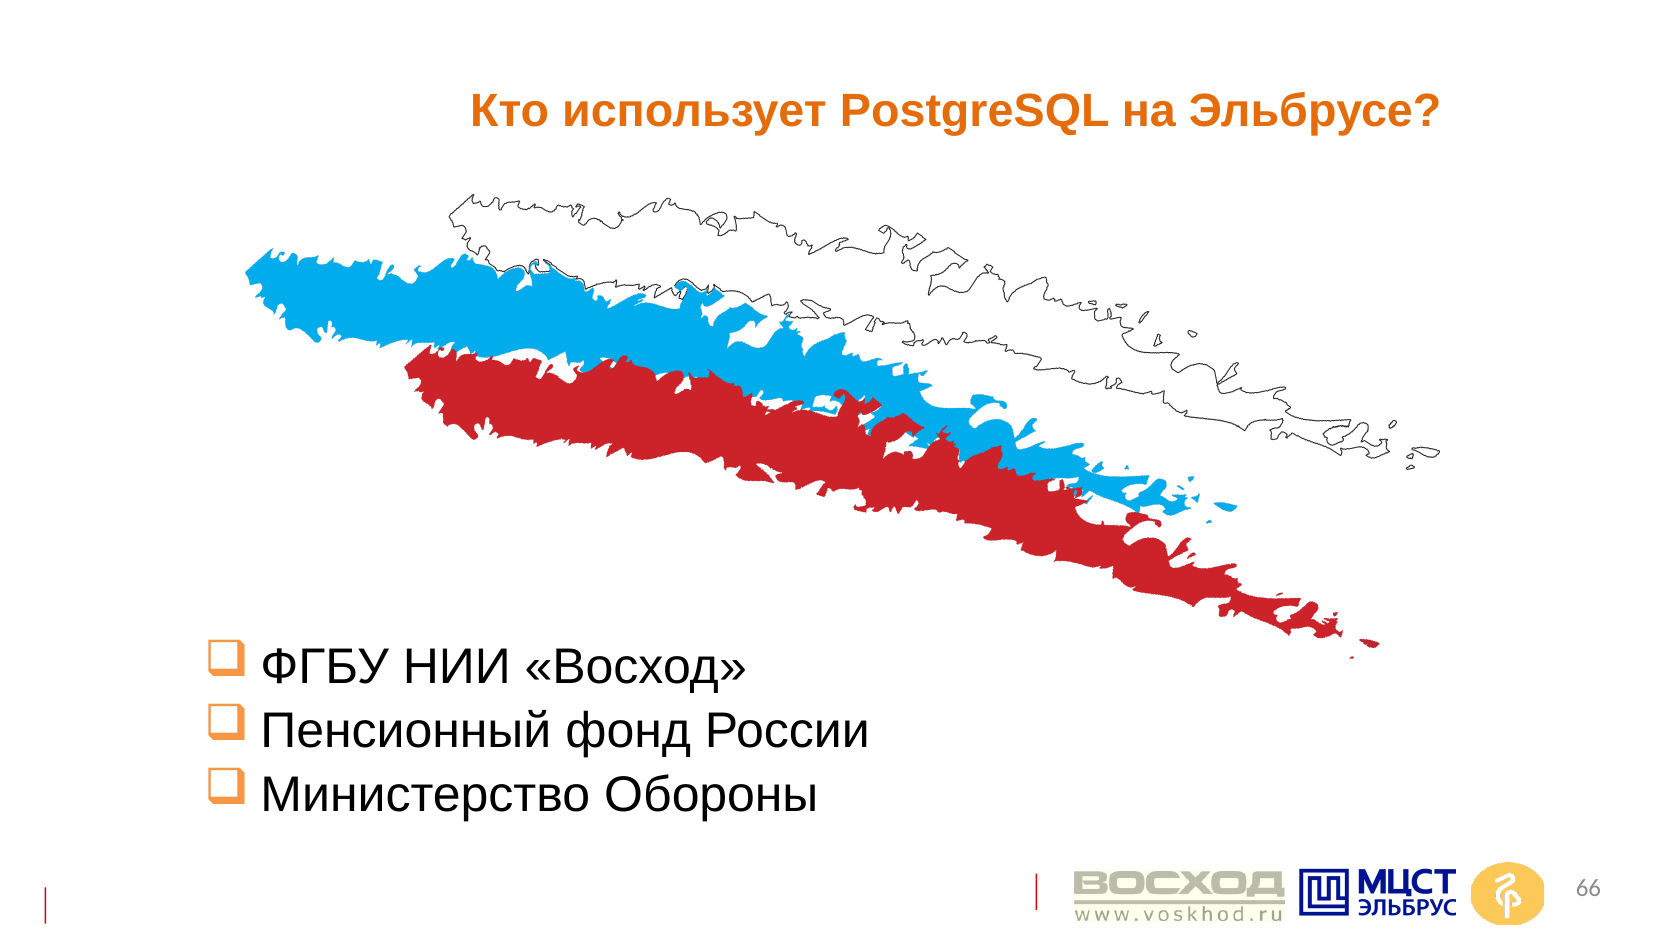

Кто использует PostgreSQL на Эльбрусе?
ФГБУ НИИ «Восход»
Пенсионный фонд России
Министерство Обороны